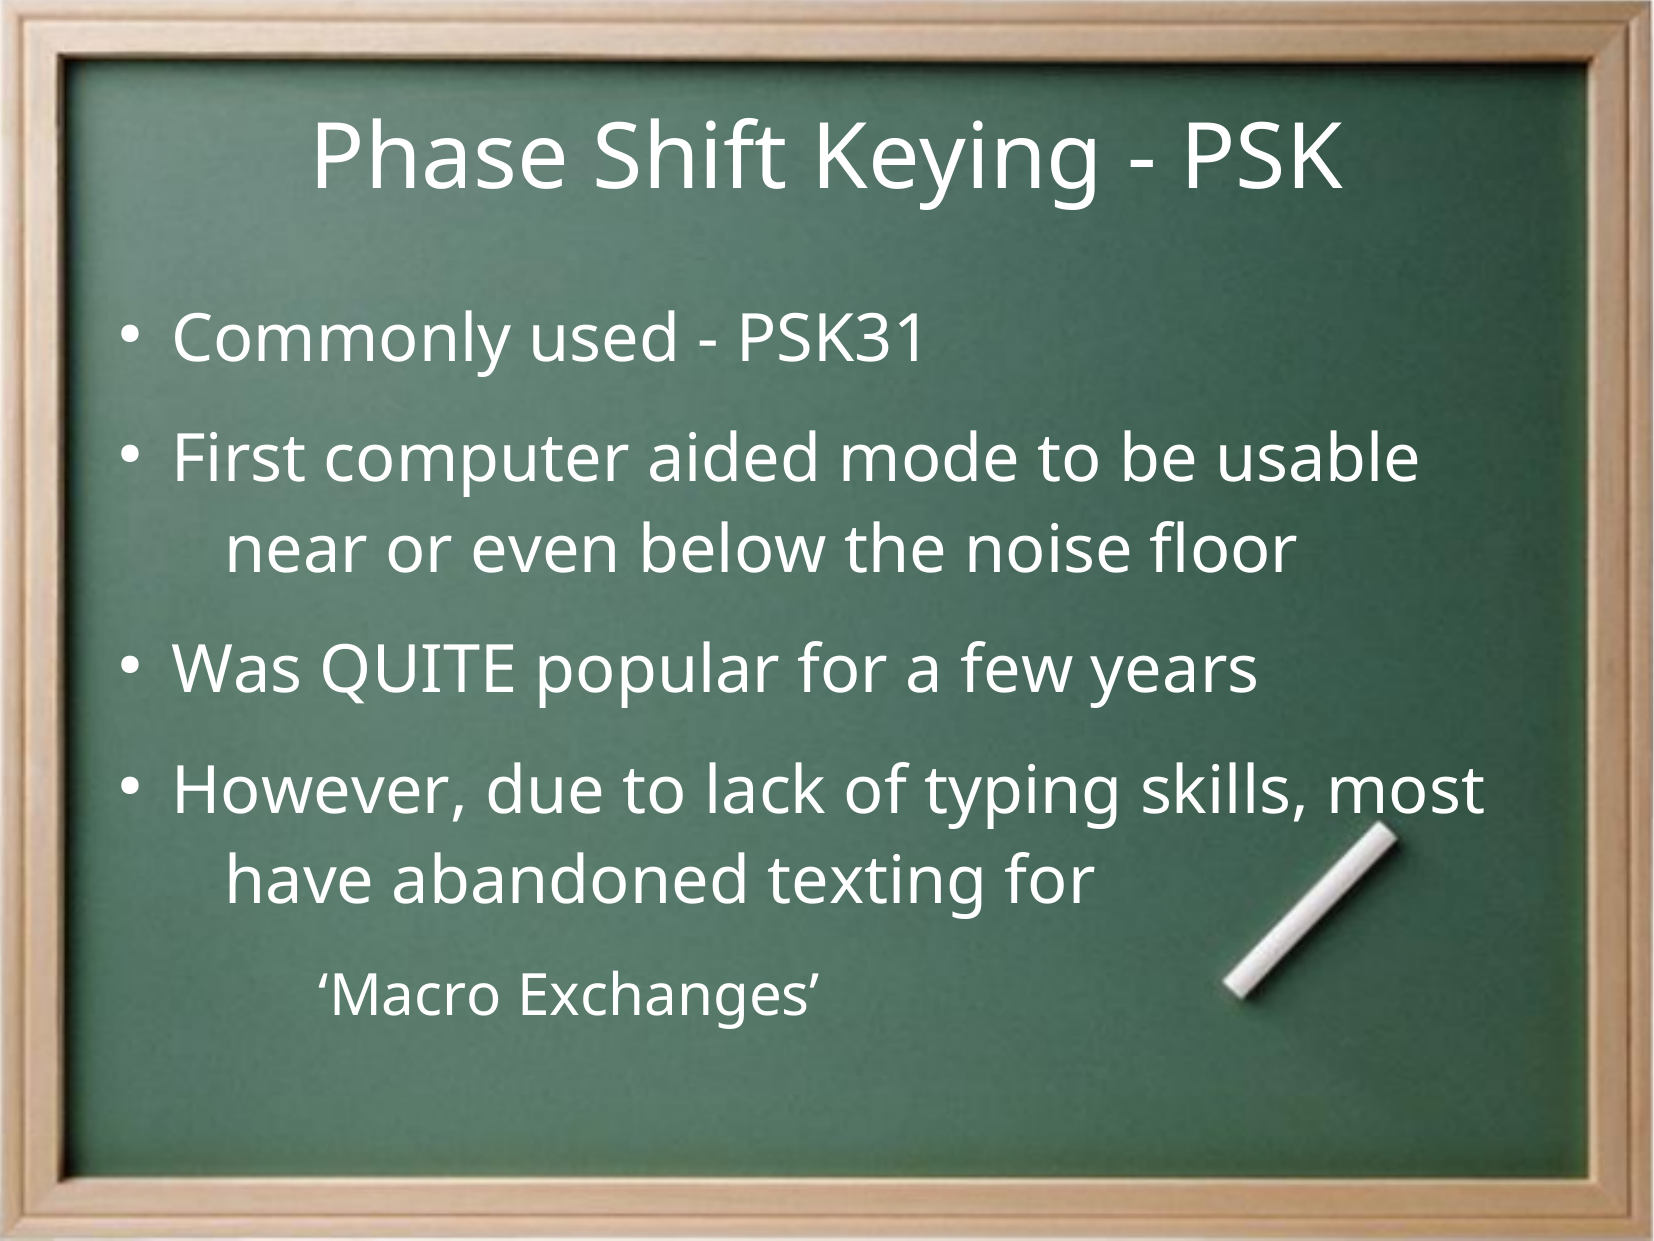

# Phase Shift Keying - PSK
Commonly used - PSK31
First computer aided mode to be usable near or even below the noise floor
Was QUITE popular for a few years
However, due to lack of typing skills, most have abandoned texting for
‘Macro Exchanges’